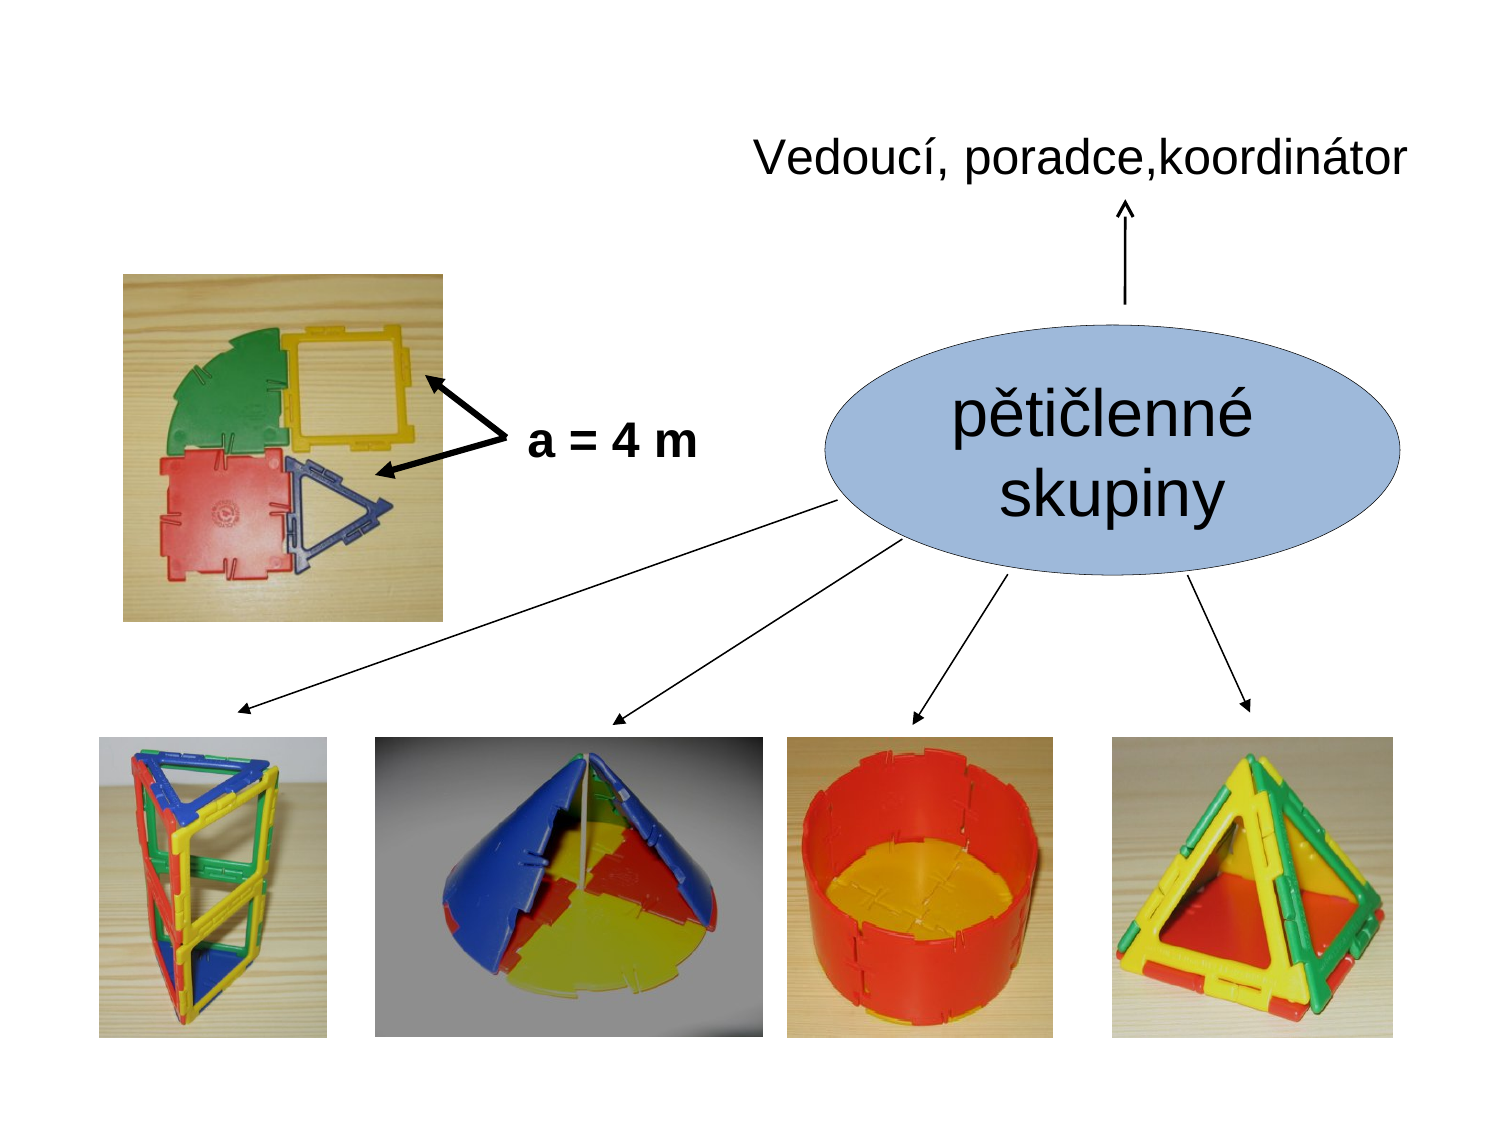

Vedoucí, poradce,koordinátor
pětičlenné
skupiny
a = 4 m